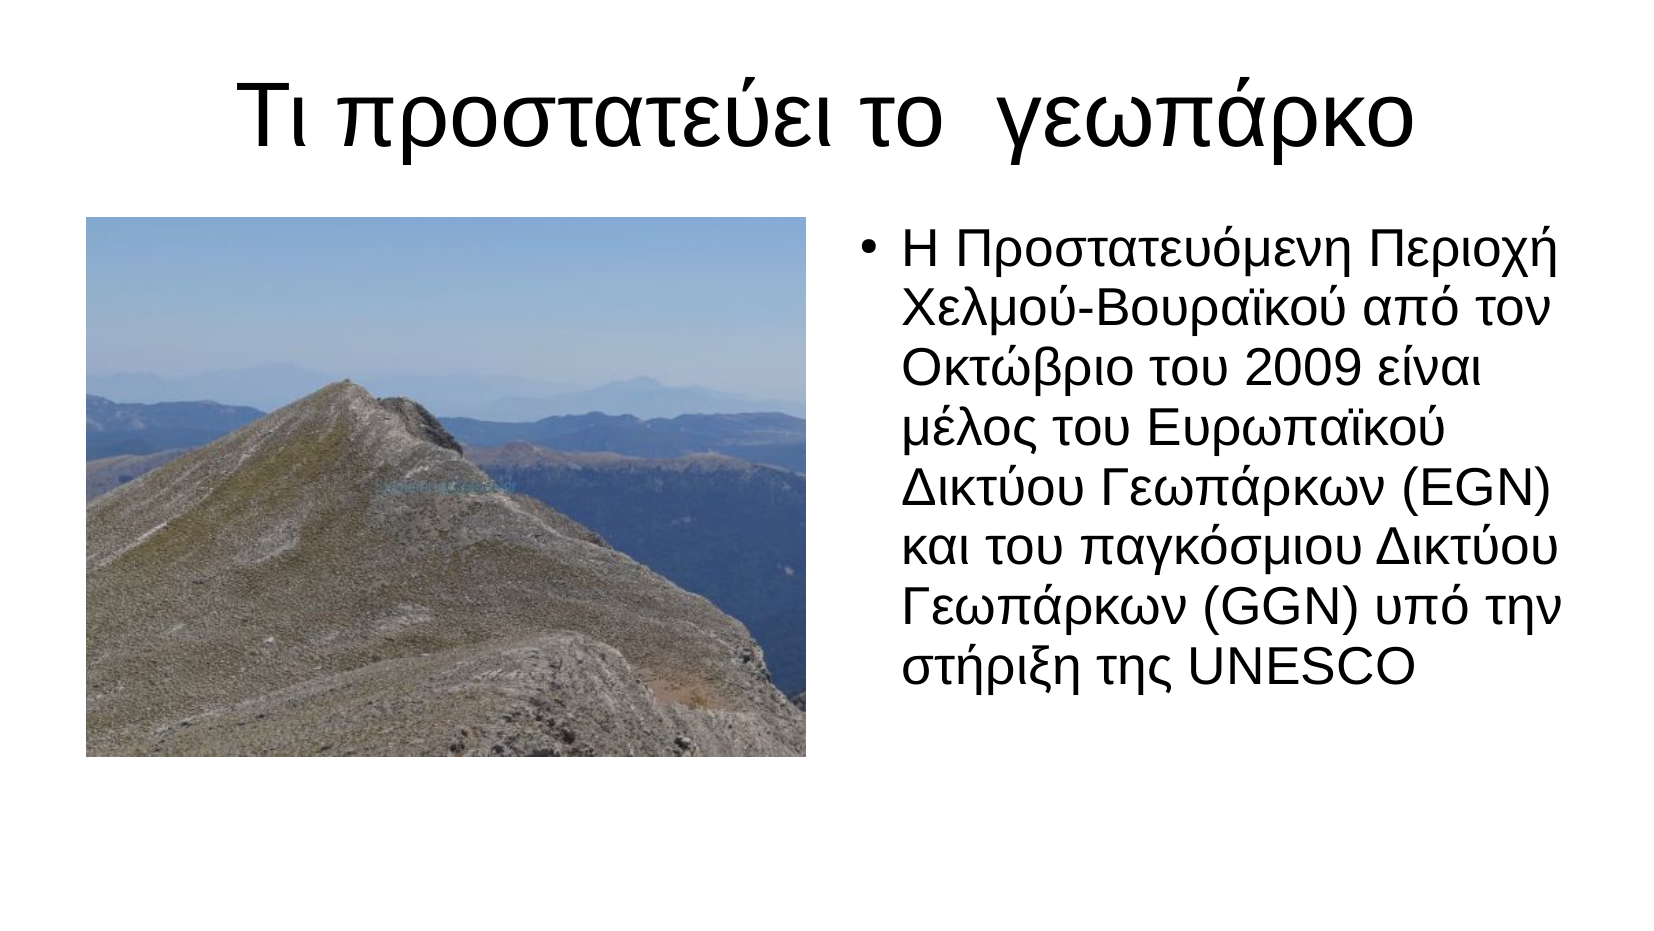

# Τι προστατεύει το γεωπάρκο
Η Προστατευόμενη Περιοχή Χελμού-Βουραϊκού από τον Οκτώβριο του 2009 είναι μέλος του Ευρωπαϊκού Δικτύου Γεωπάρκων (EGN) και του παγκόσμιου Δικτύου Γεωπάρκων (GGN) υπό την στήριξη της UNESCO